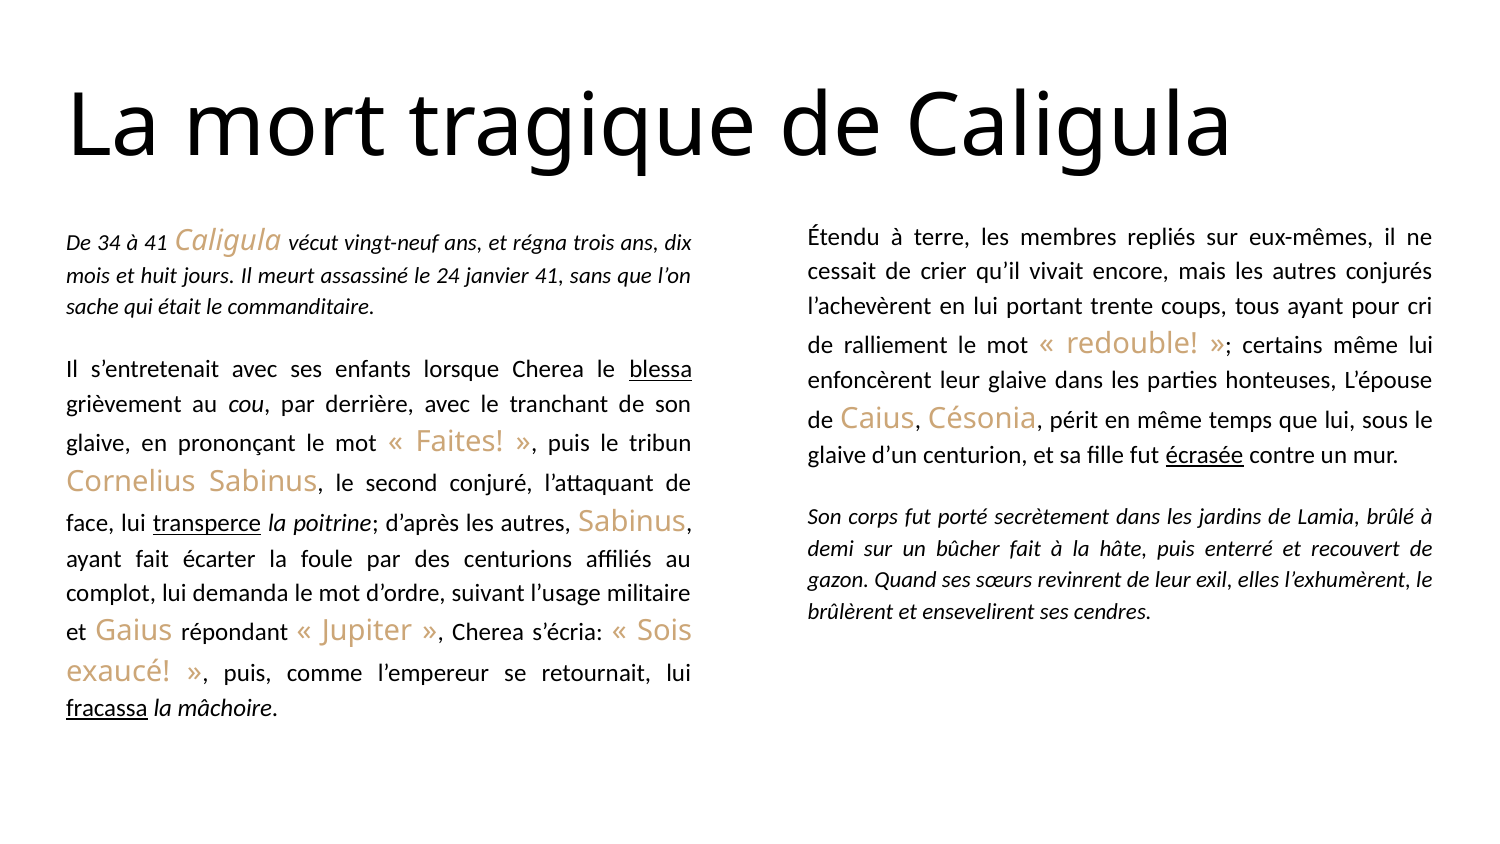

# La mort tragique de Caligula
De 34 à 41 Caligula vécut vingt-neuf ans, et régna trois ans, dix mois et huit jours. Il meurt assassiné le 24 janvier 41, sans que l’on sache qui était le commanditaire.
Il s’entretenait avec ses enfants lorsque Cherea le blessa grièvement au cou, par derrière, avec le tranchant de son glaive, en prononçant le mot « Faites! », puis le tribun Cornelius Sabinus, le second conjuré, l’attaquant de face, lui transperce la poitrine; d’après les autres, Sabinus, ayant fait écarter la foule par des centurions affiliés au complot, lui demanda le mot d’ordre, suivant l’usage militaire et Gaius répondant « Jupiter », Cherea s’écria: « Sois exaucé! », puis, comme l’empereur se retournait, lui fracassa la mâchoire.
Étendu à terre, les membres repliés sur eux-mêmes, il ne cessait de crier qu’il vivait encore, mais les autres conjurés l’achevèrent en lui portant trente coups, tous ayant pour cri de ralliement le mot « redouble! »; certains même lui enfoncèrent leur glaive dans les parties honteuses, L’épouse de Caius, Césonia, périt en même temps que lui, sous le glaive d’un centurion, et sa fille fut écrasée contre un mur.
Son corps fut porté secrètement dans les jardins de Lamia, brûlé à demi sur un bûcher fait à la hâte, puis enterré et recouvert de gazon. Quand ses sœurs revinrent de leur exil, elles l’exhumèrent, le brûlèrent et ensevelirent ses cendres.